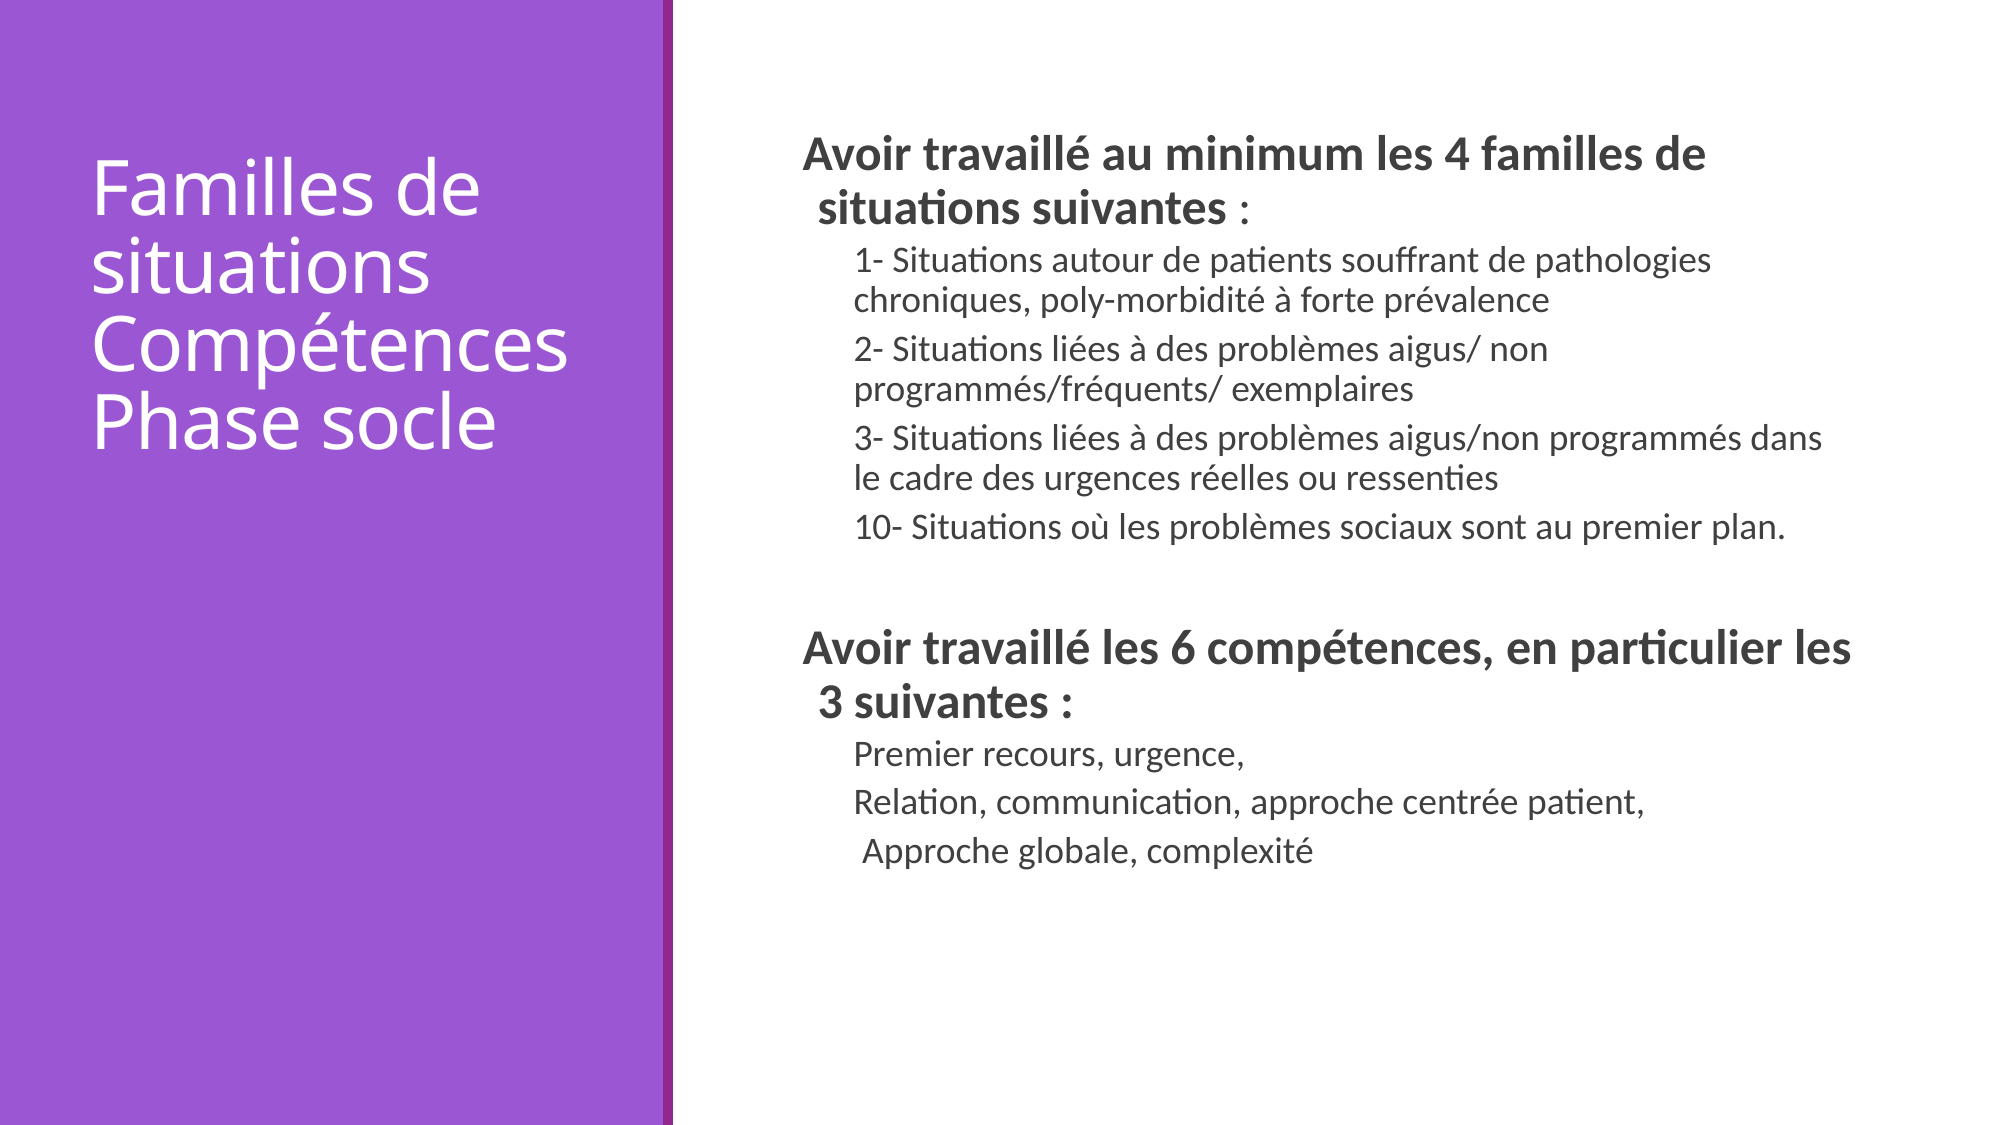

# Familles de situations Compétences Phase socle
Avoir travaillé au minimum les 4 familles de situations suivantes :
1- Situations autour de patients souffrant de pathologies chroniques, poly-morbidité à forte prévalence
2- Situations liées à des problèmes aigus/ non programmés/fréquents/ exemplaires
3- Situations liées à des problèmes aigus/non programmés dans le cadre des urgences réelles ou ressenties
10- Situations où les problèmes sociaux sont au premier plan.
Avoir travaillé les 6 compétences, en particulier les 3 suivantes :
Premier recours, urgence,
Relation, communication, approche centrée patient,
 Approche globale, complexité